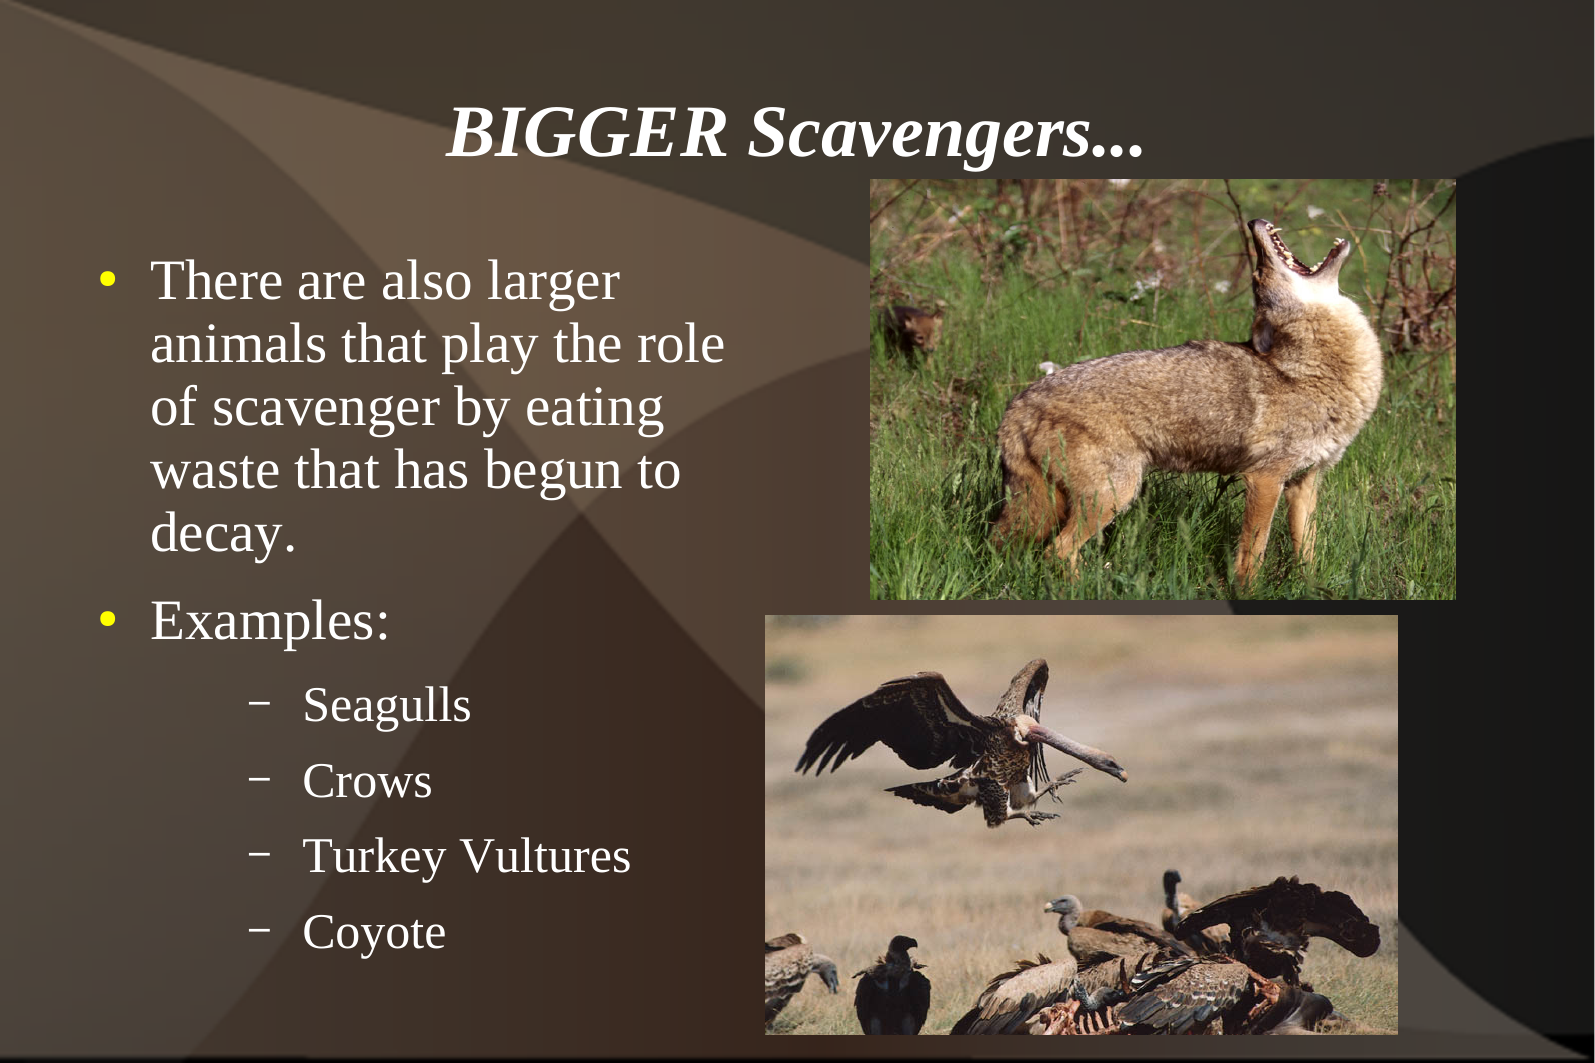

# BIGGER Scavengers...
There are also larger animals that play the role of scavenger by eating waste that has begun to decay.
Examples:
Seagulls
Crows
Turkey Vultures
Coyote